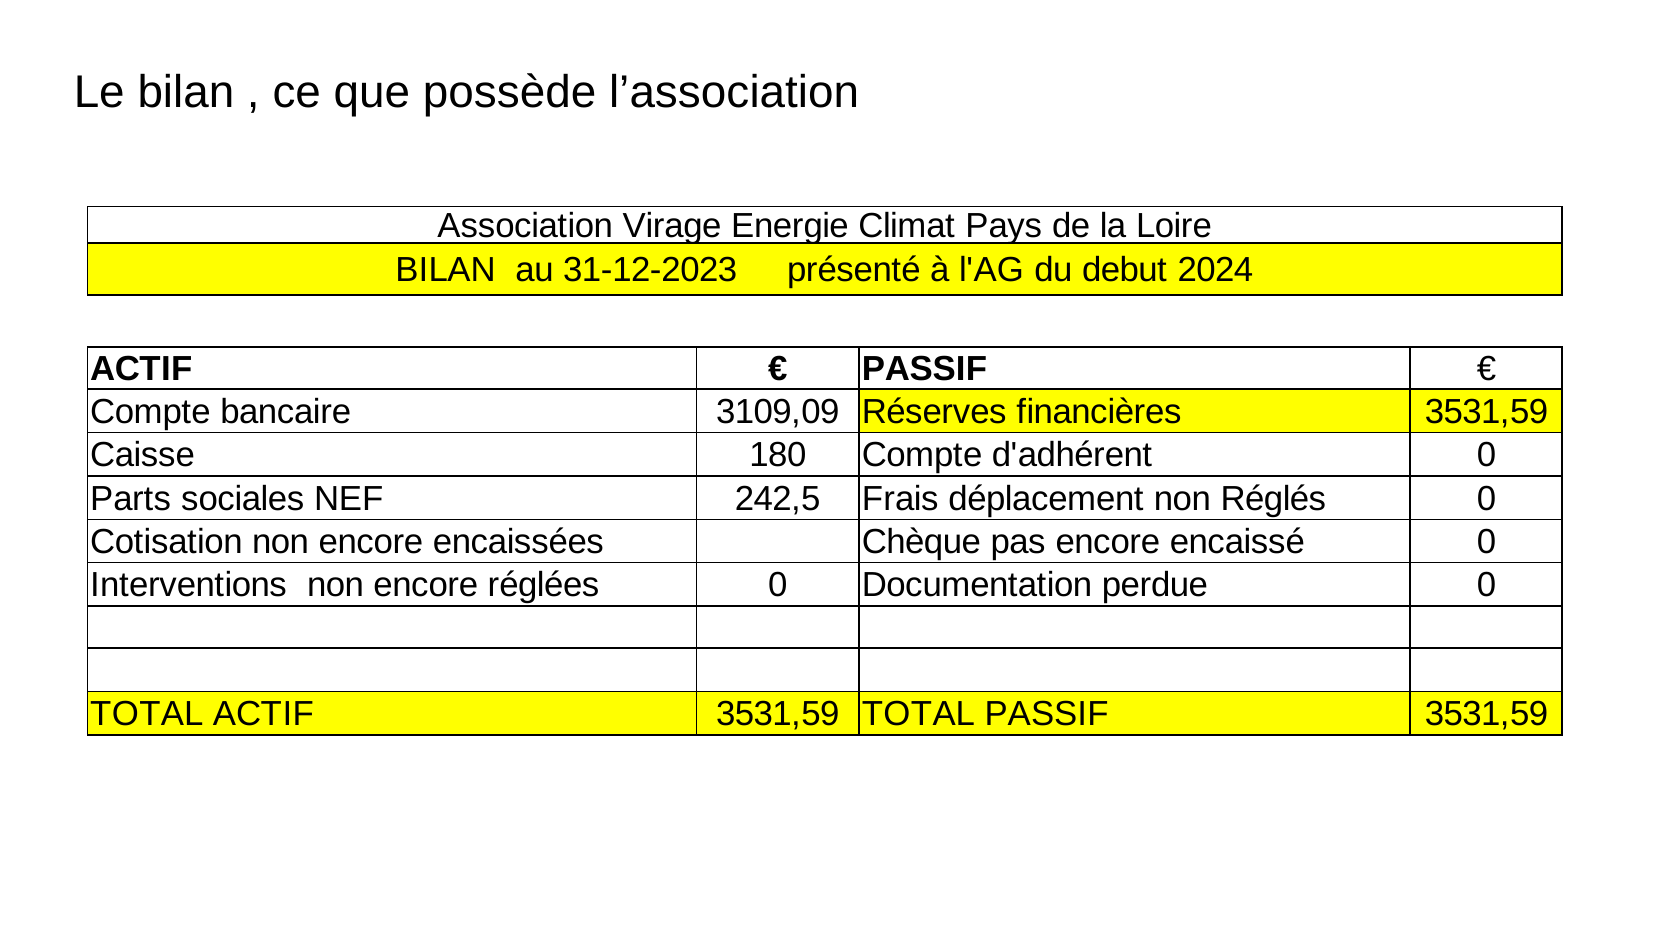

Le bilan , ce que possède l’association